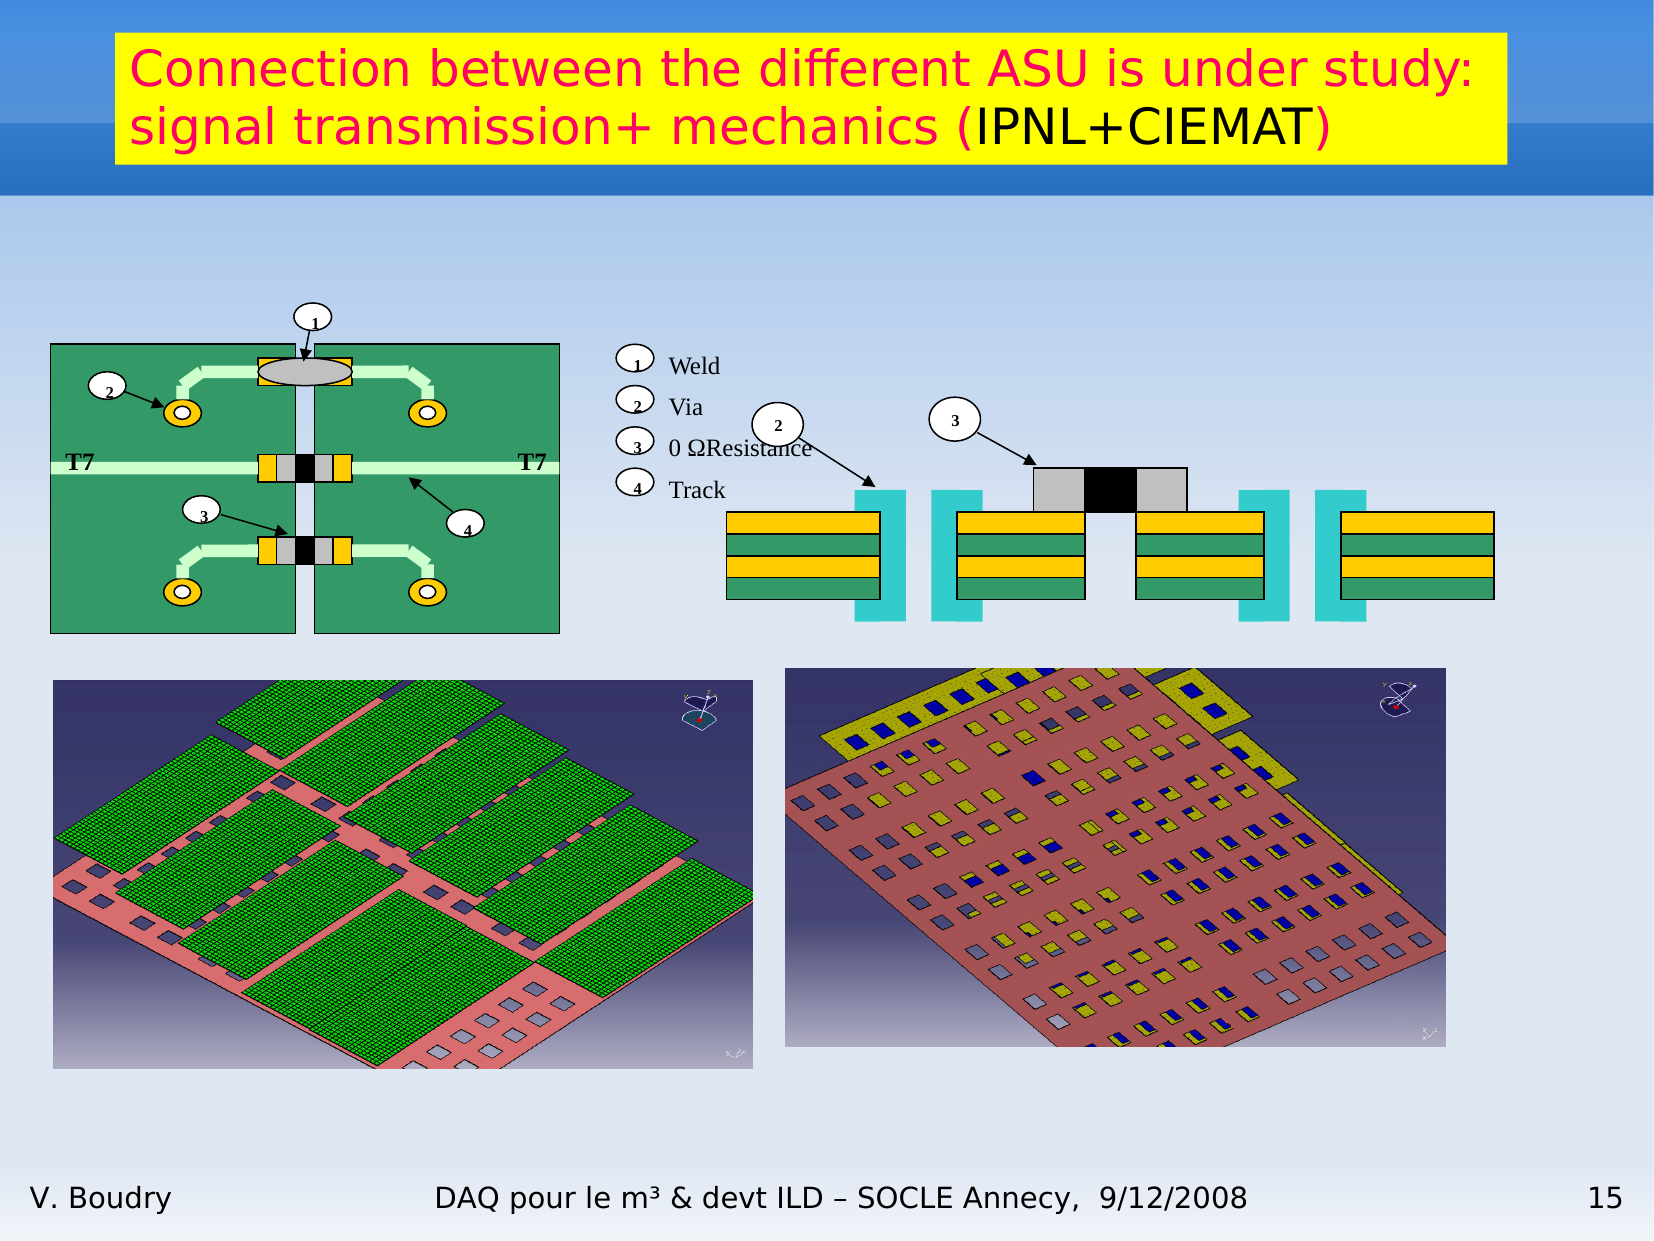

Connection between the different ASU is under study:
signal transmission+ mechanics (IPNL+CIEMAT)
1
1
Weld
2
2
Via
3
0 ΩResistance
T7
T7
4
Track
3
4
3
2
DAQ pour le m³ & devt ILD – SOCLE Annecy, 9/12/2008
15